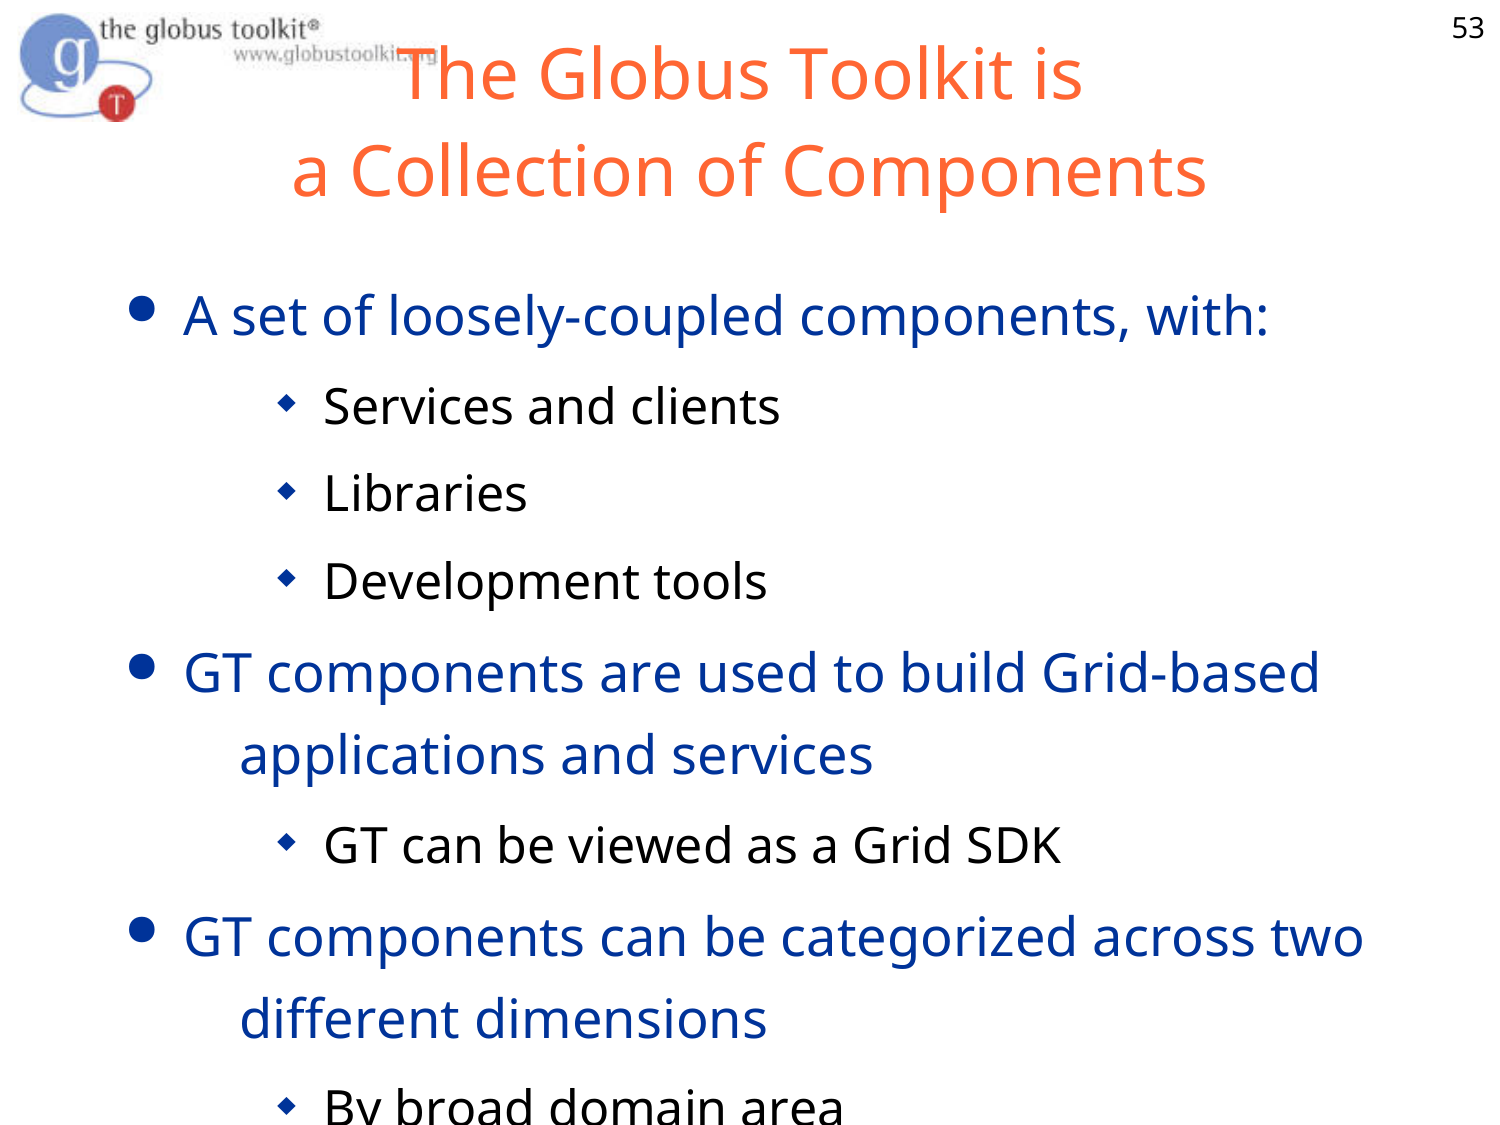

53
# The Globus Toolkit is a Collection of Components
A set of loosely-coupled components, with:
Services and clients
Libraries
Development tools
GT components are used to build Grid-based applications and services
GT can be viewed as a Grid SDK
GT components can be categorized across two different dimensions
By broad domain area
By protocol support